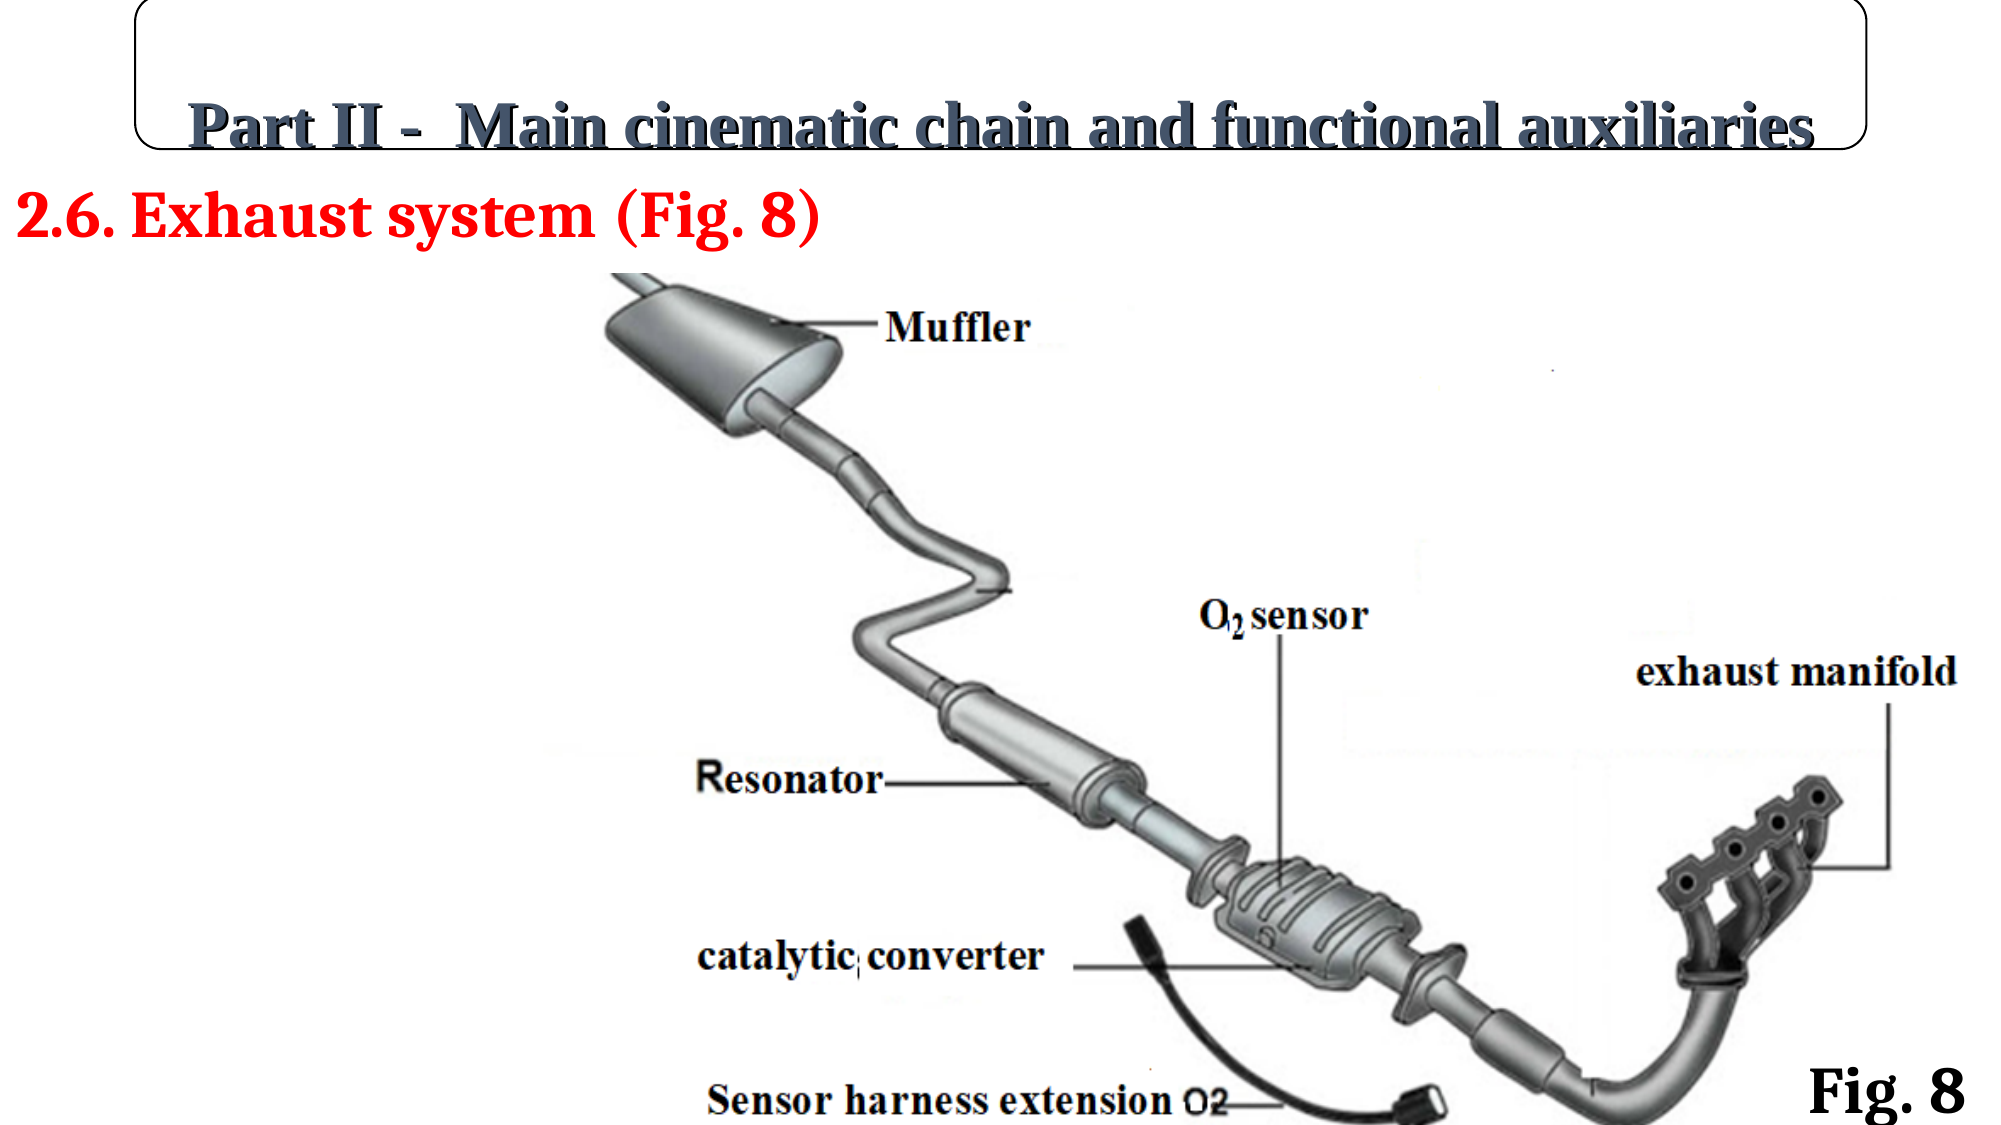

Part II - Main cinematic chain and functional auxiliaries
2.6. Exhaust system (Fig. 8)
Fig. 8